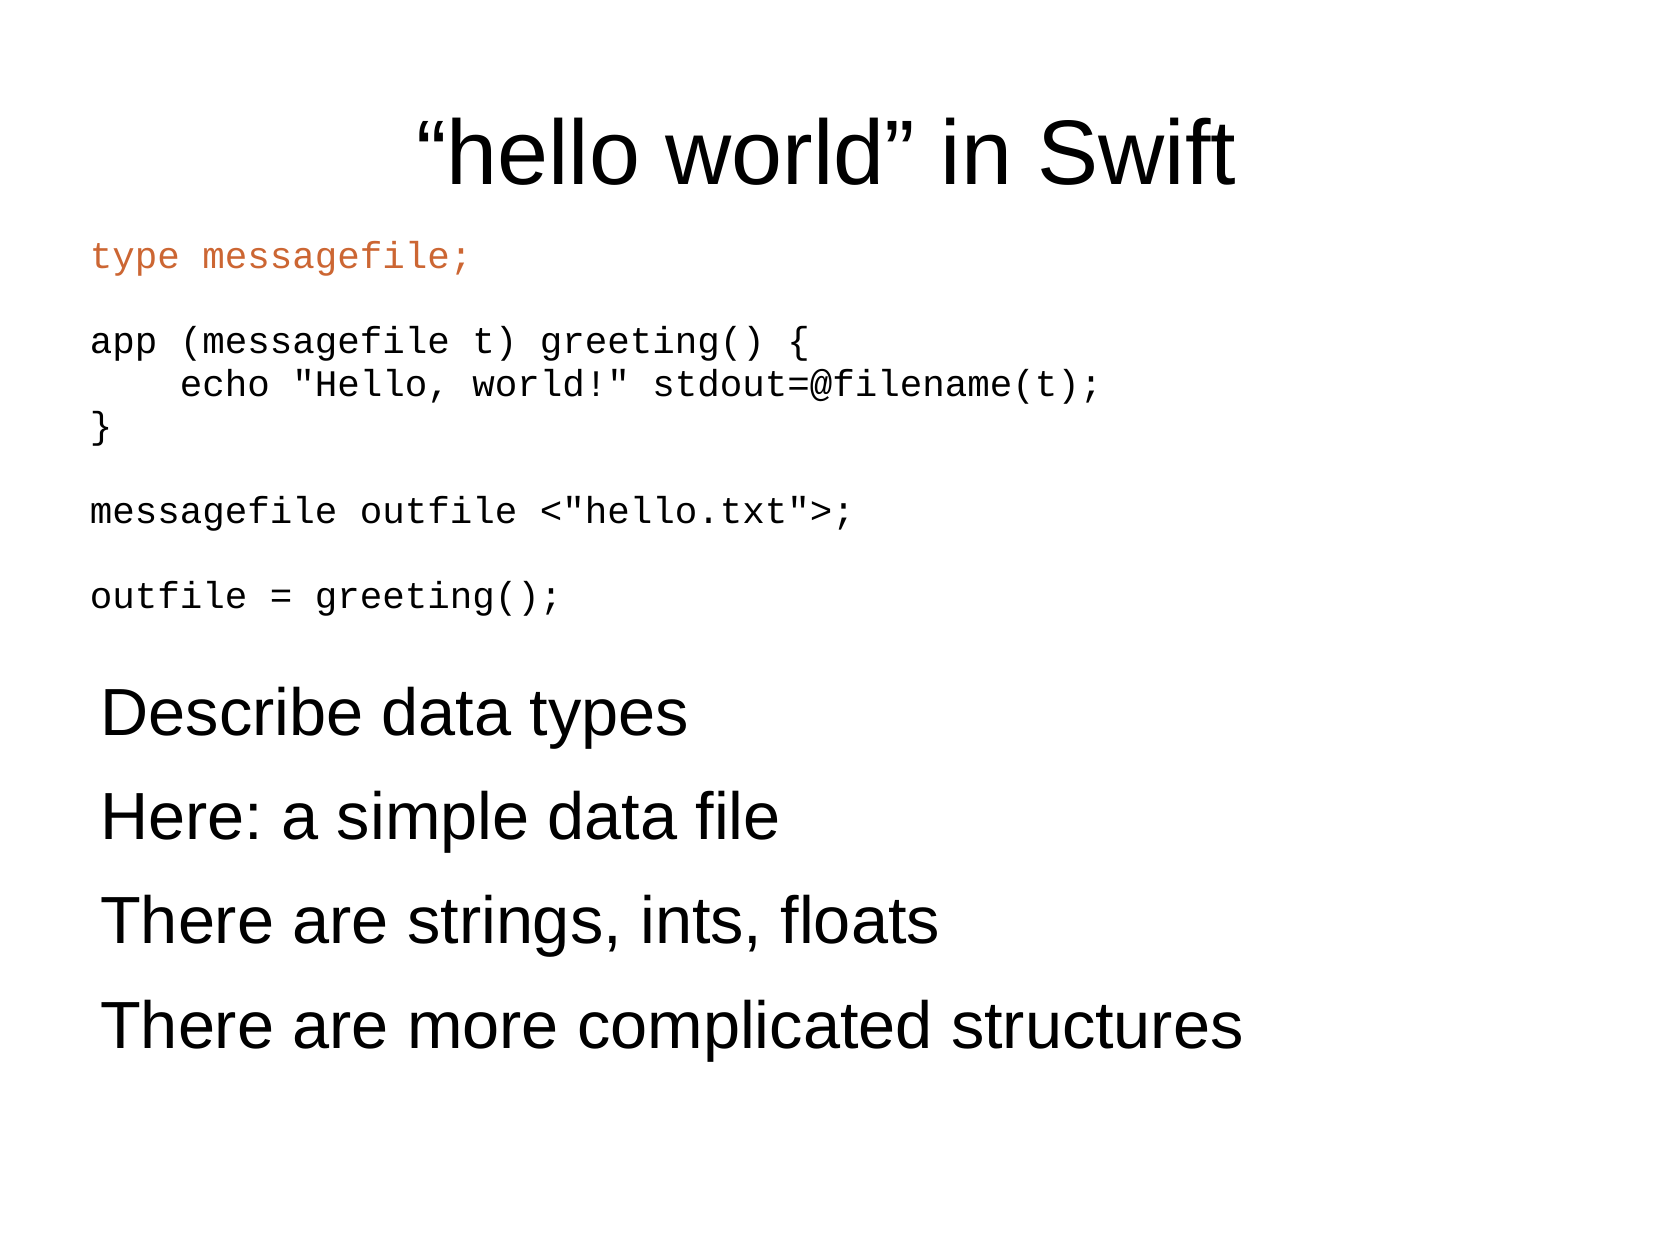

# “hello world” in Swift
type messagefile;
app (messagefile t) greeting() {
 echo "Hello, world!" stdout=@filename(t);
}
messagefile outfile <"hello.txt">;
outfile = greeting();
Describe data types
Here: a simple data file
There are strings, ints, floats
There are more complicated structures